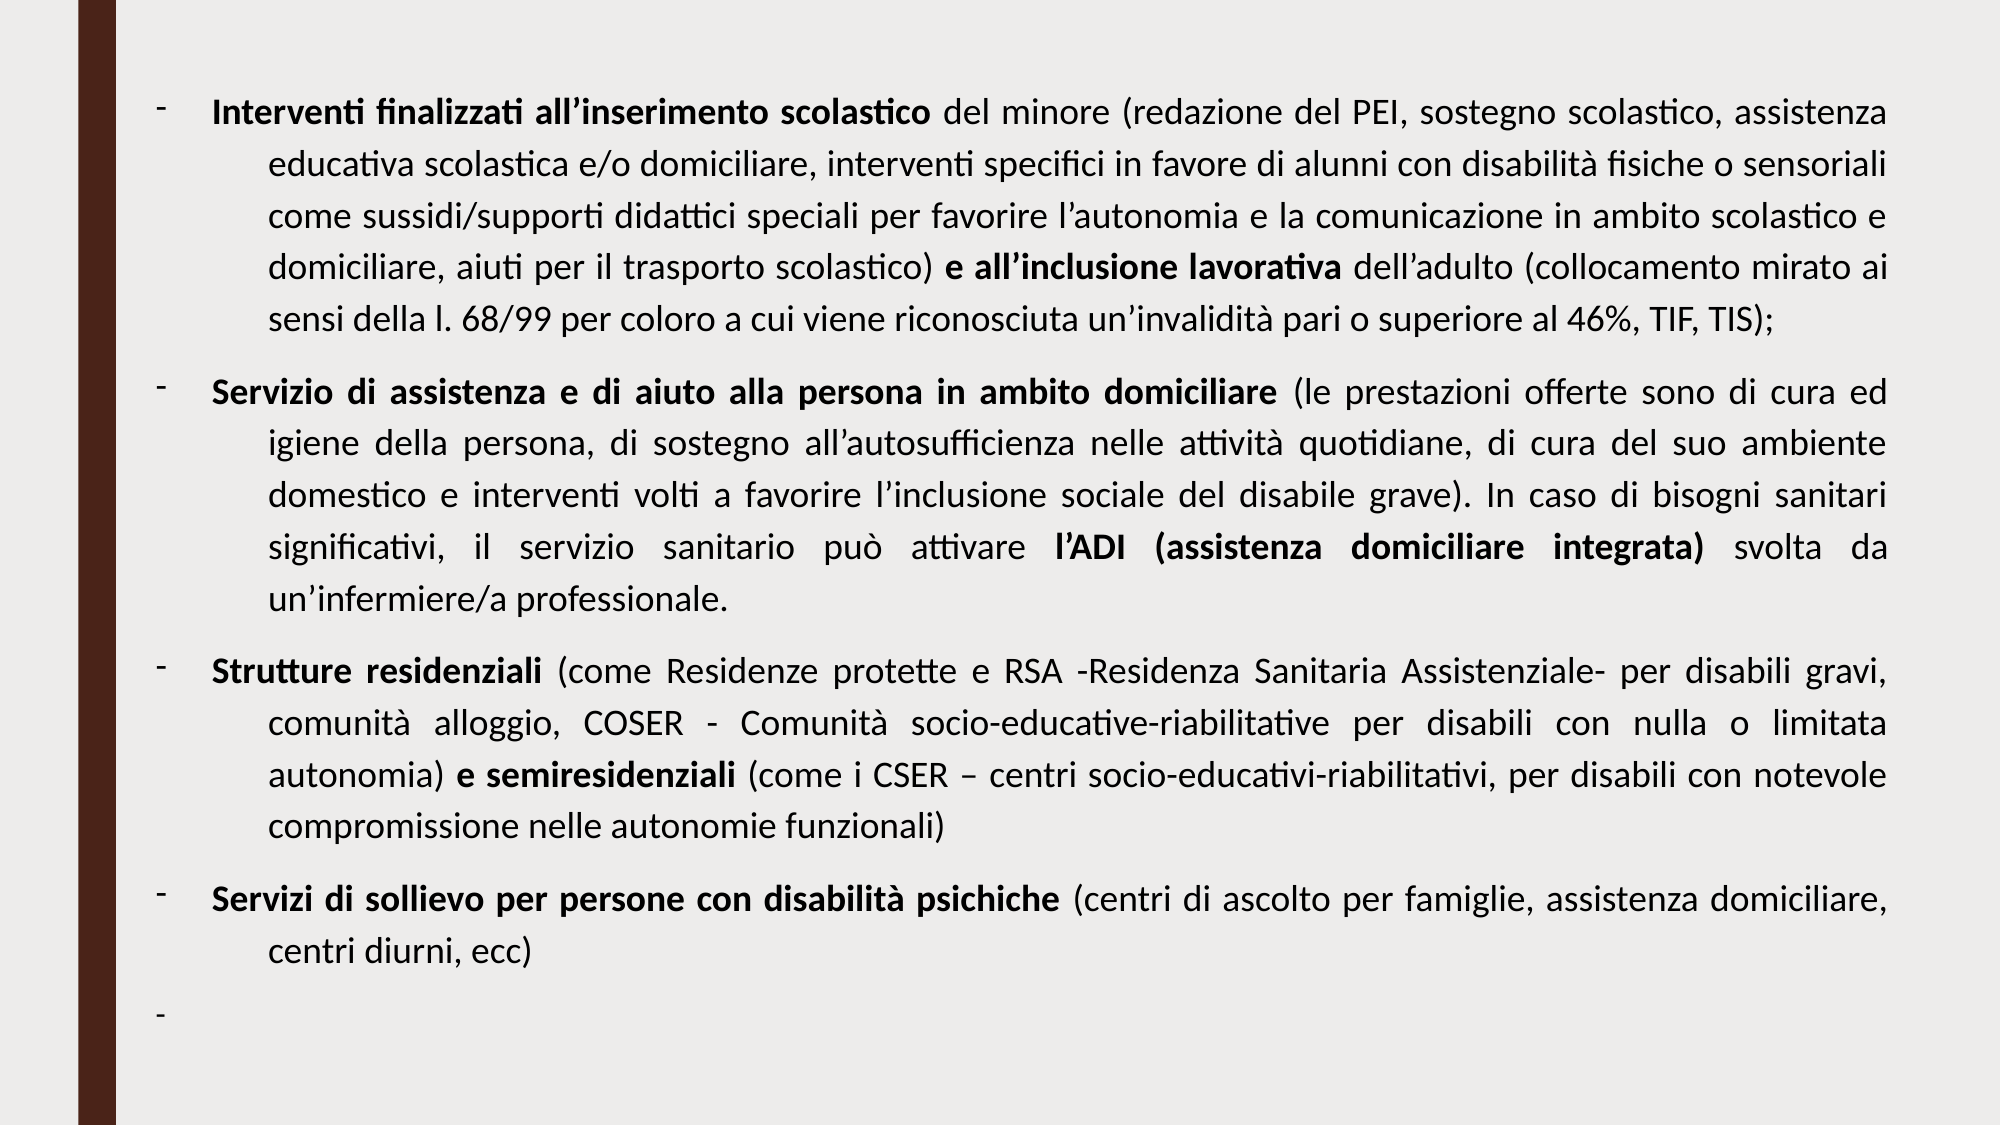

Interventi finalizzati all’inserimento scolastico del minore (redazione del PEI, sostegno scolastico, assistenza educativa scolastica e/o domiciliare, interventi specifici in favore di alunni con disabilità fisiche o sensoriali come sussidi/supporti didattici speciali per favorire l’autonomia e la comunicazione in ambito scolastico e domiciliare, aiuti per il trasporto scolastico) e all’inclusione lavorativa dell’adulto (collocamento mirato ai sensi della l. 68/99 per coloro a cui viene riconosciuta un’invalidità pari o superiore al 46%, TIF, TIS);
Servizio di assistenza e di aiuto alla persona in ambito domiciliare (le prestazioni offerte sono di cura ed igiene della persona, di sostegno all’autosufficienza nelle attività quotidiane, di cura del suo ambiente domestico e interventi volti a favorire l’inclusione sociale del disabile grave). In caso di bisogni sanitari significativi, il servizio sanitario può attivare l’ADI (assistenza domiciliare integrata) svolta da un’infermiere/a professionale.
Strutture residenziali (come Residenze protette e RSA -Residenza Sanitaria Assistenziale- per disabili gravi, comunità alloggio, COSER - Comunità socio-educative-riabilitative per disabili con nulla o limitata autonomia) e semiresidenziali (come i CSER – centri socio-educativi-riabilitativi, per disabili con notevole compromissione nelle autonomie funzionali)
Servizi di sollievo per persone con disabilità psichiche (centri di ascolto per famiglie, assistenza domiciliare, centri diurni, ecc)